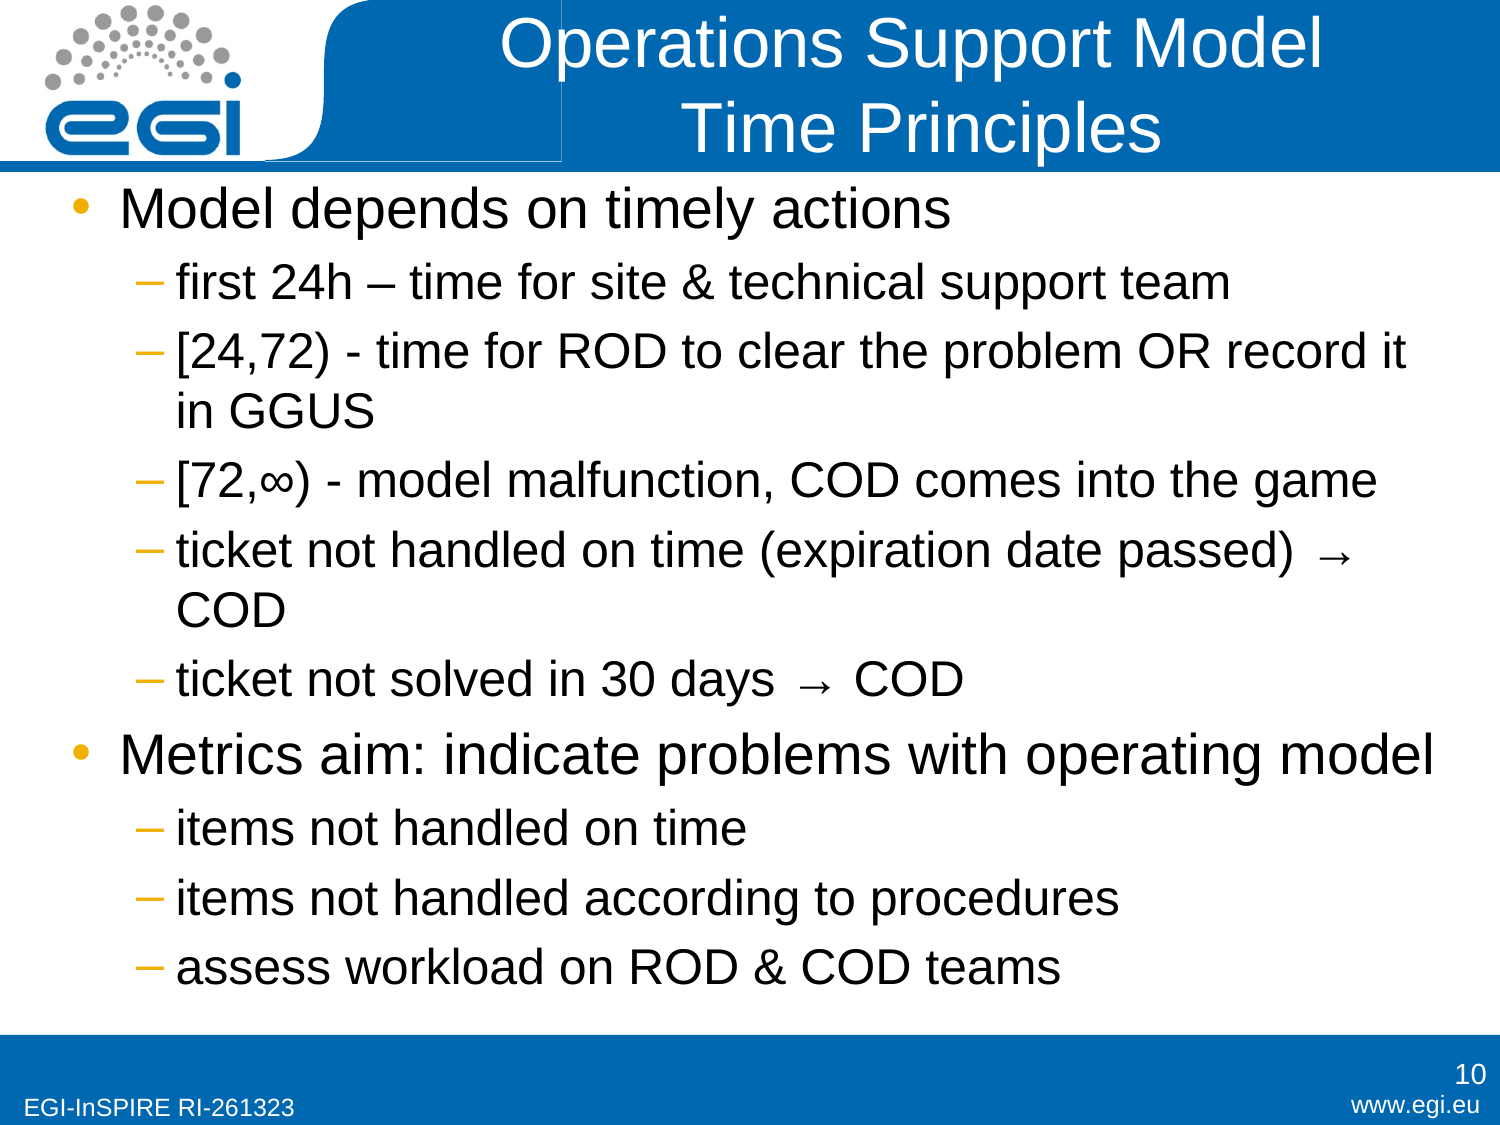

# Operations Support Model Time Principles
Model depends on timely actions
first 24h – time for site & technical support team
[24,72) - time for ROD to clear the problem OR record it in GGUS
[72,∞) - model malfunction, COD comes into the game
ticket not handled on time (expiration date passed) → COD
ticket not solved in 30 days → COD
Metrics aim: indicate problems with operating model
items not handled on time
items not handled according to procedures
assess workload on ROD & COD teams
10